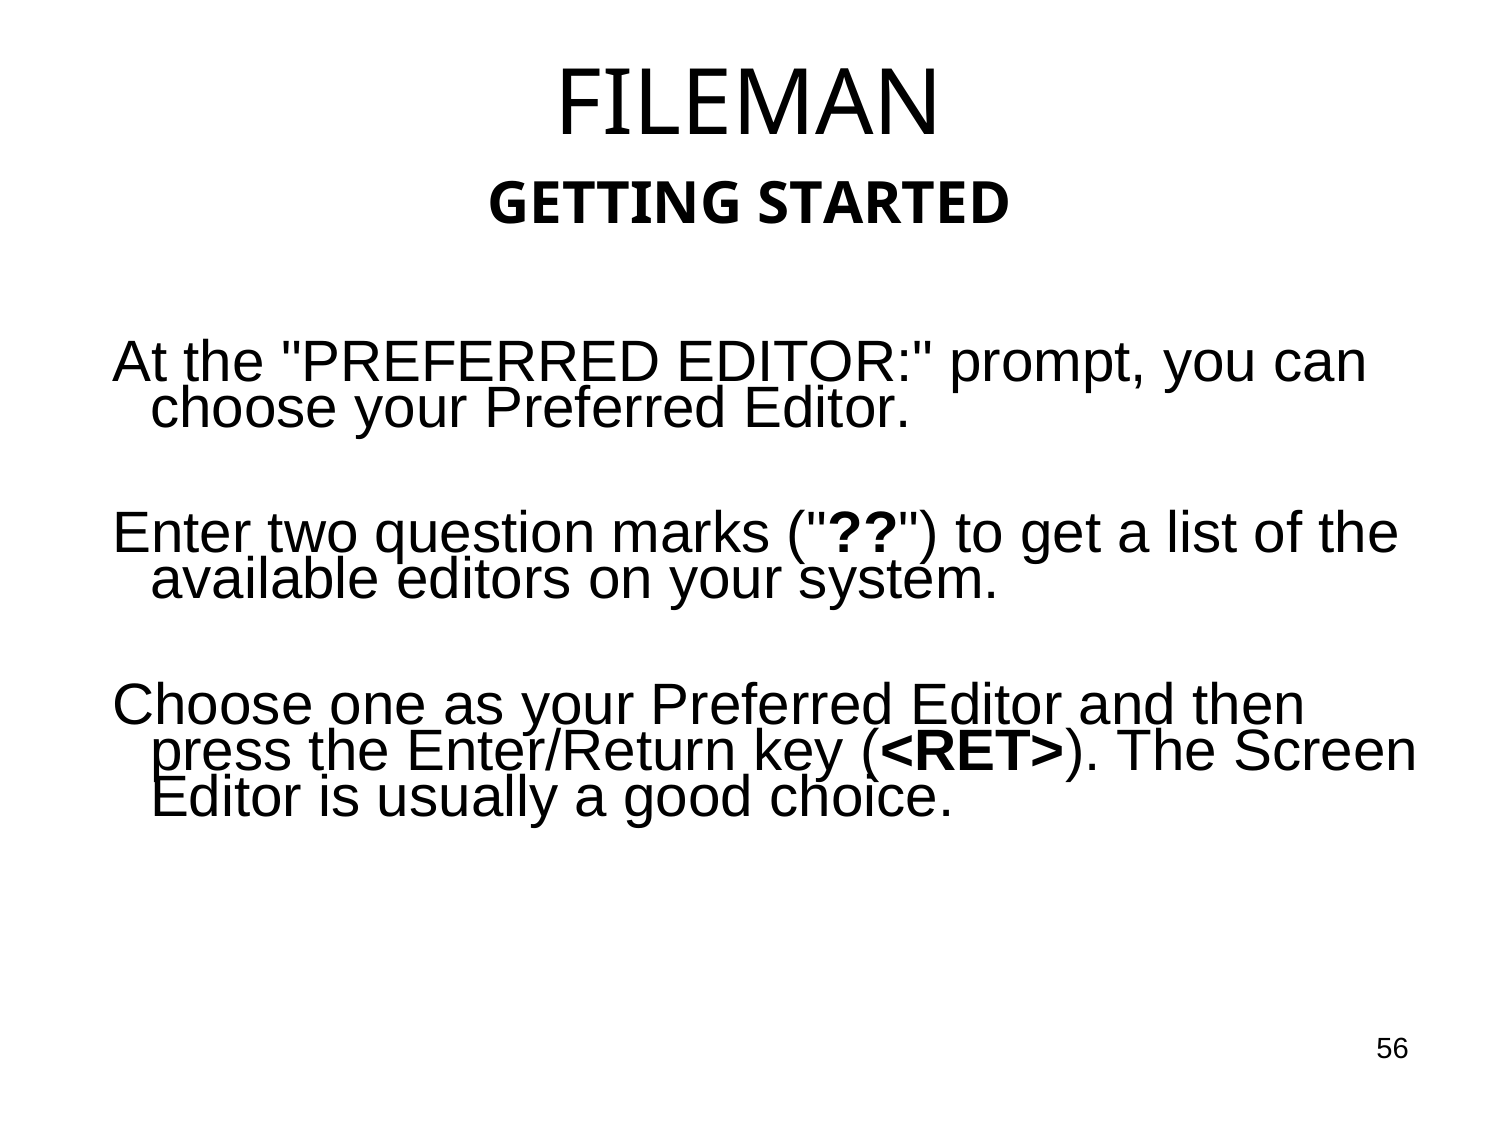

# FILEMAN GETTING STARTED
At the "PREFERRED EDITOR:" prompt, you can choose your Preferred Editor.
Enter two question marks ("??") to get a list of the available editors on your system.
Choose one as your Preferred Editor and then press the Enter/Return key (<RET>). The Screen Editor is usually a good choice.
56